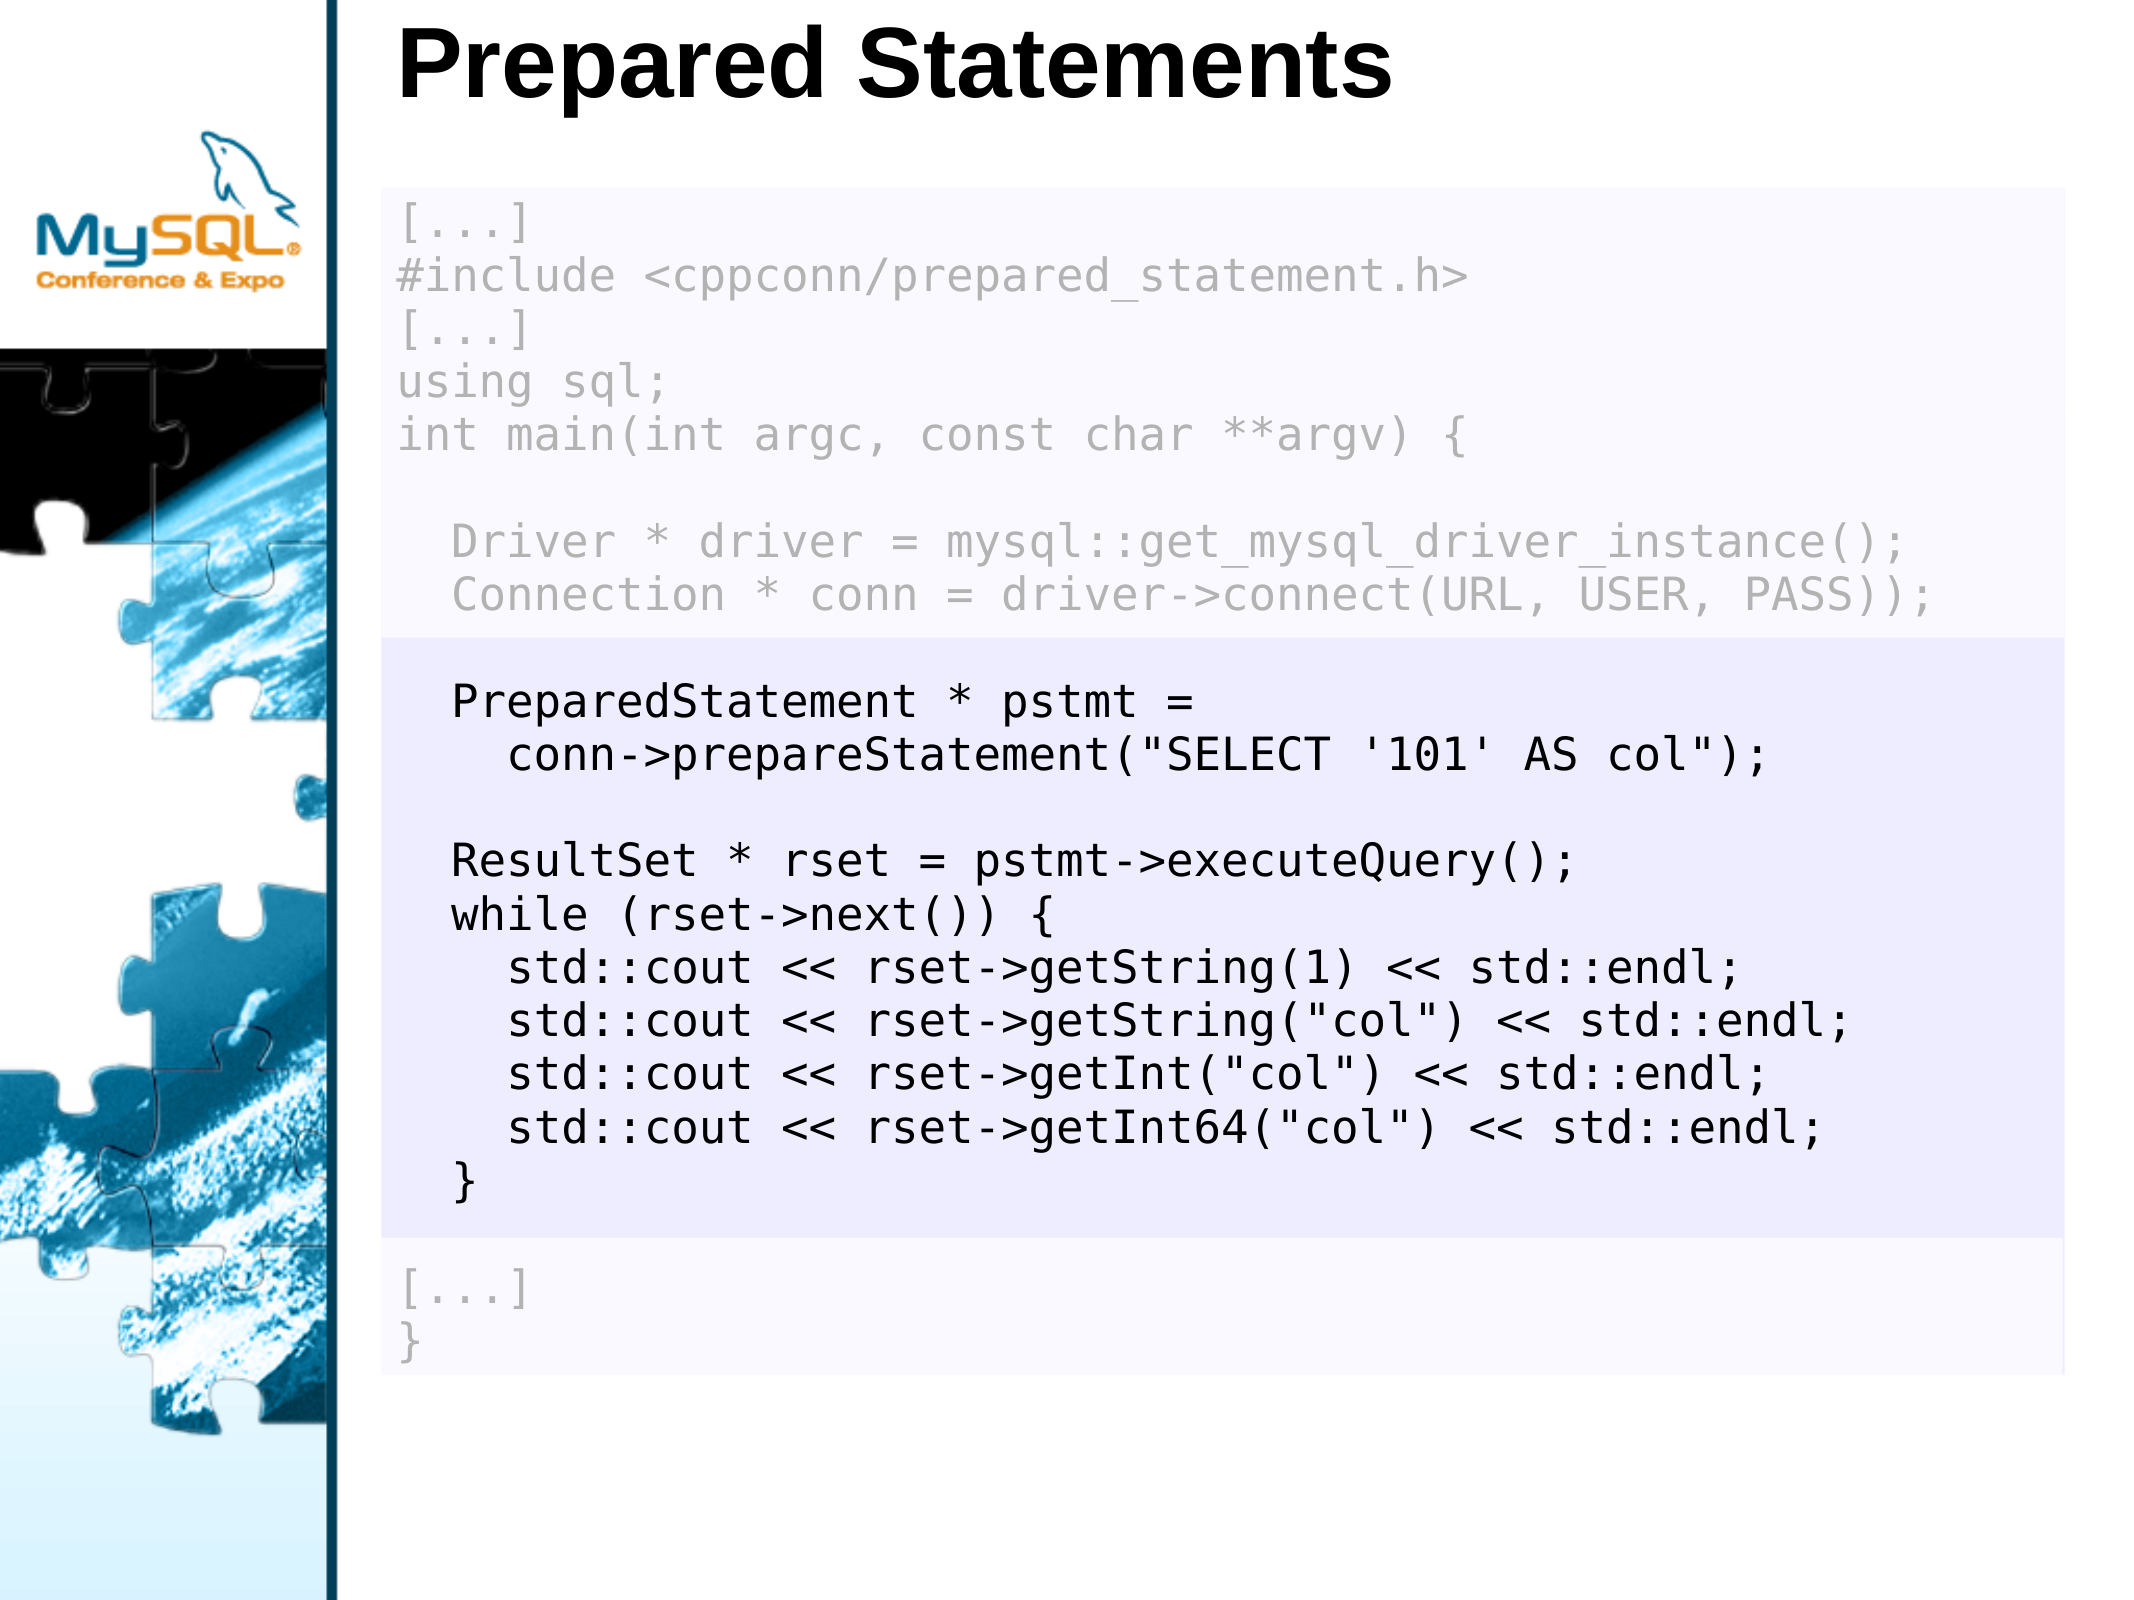

Prepared Statements
[...]
#include <cppconn/prepared_statement.h>
[...]
using sql;
int main(int argc, const char **argv) {
 Driver * driver = mysql::get_mysql_driver_instance();
 Connection * conn = driver->connect(URL, USER, PASS));
 PreparedStatement * pstmt =
 conn->prepareStatement("SELECT '101' AS col");
 ResultSet * rset = pstmt->executeQuery();
 while (rset->next()) {
 std::cout << rset->getString(1) << std::endl;
 std::cout << rset->getString("col") << std::endl;
 std::cout << rset->getInt("col") << std::endl;
 std::cout << rset->getInt64("col") << std::endl;
 }
[...]
}